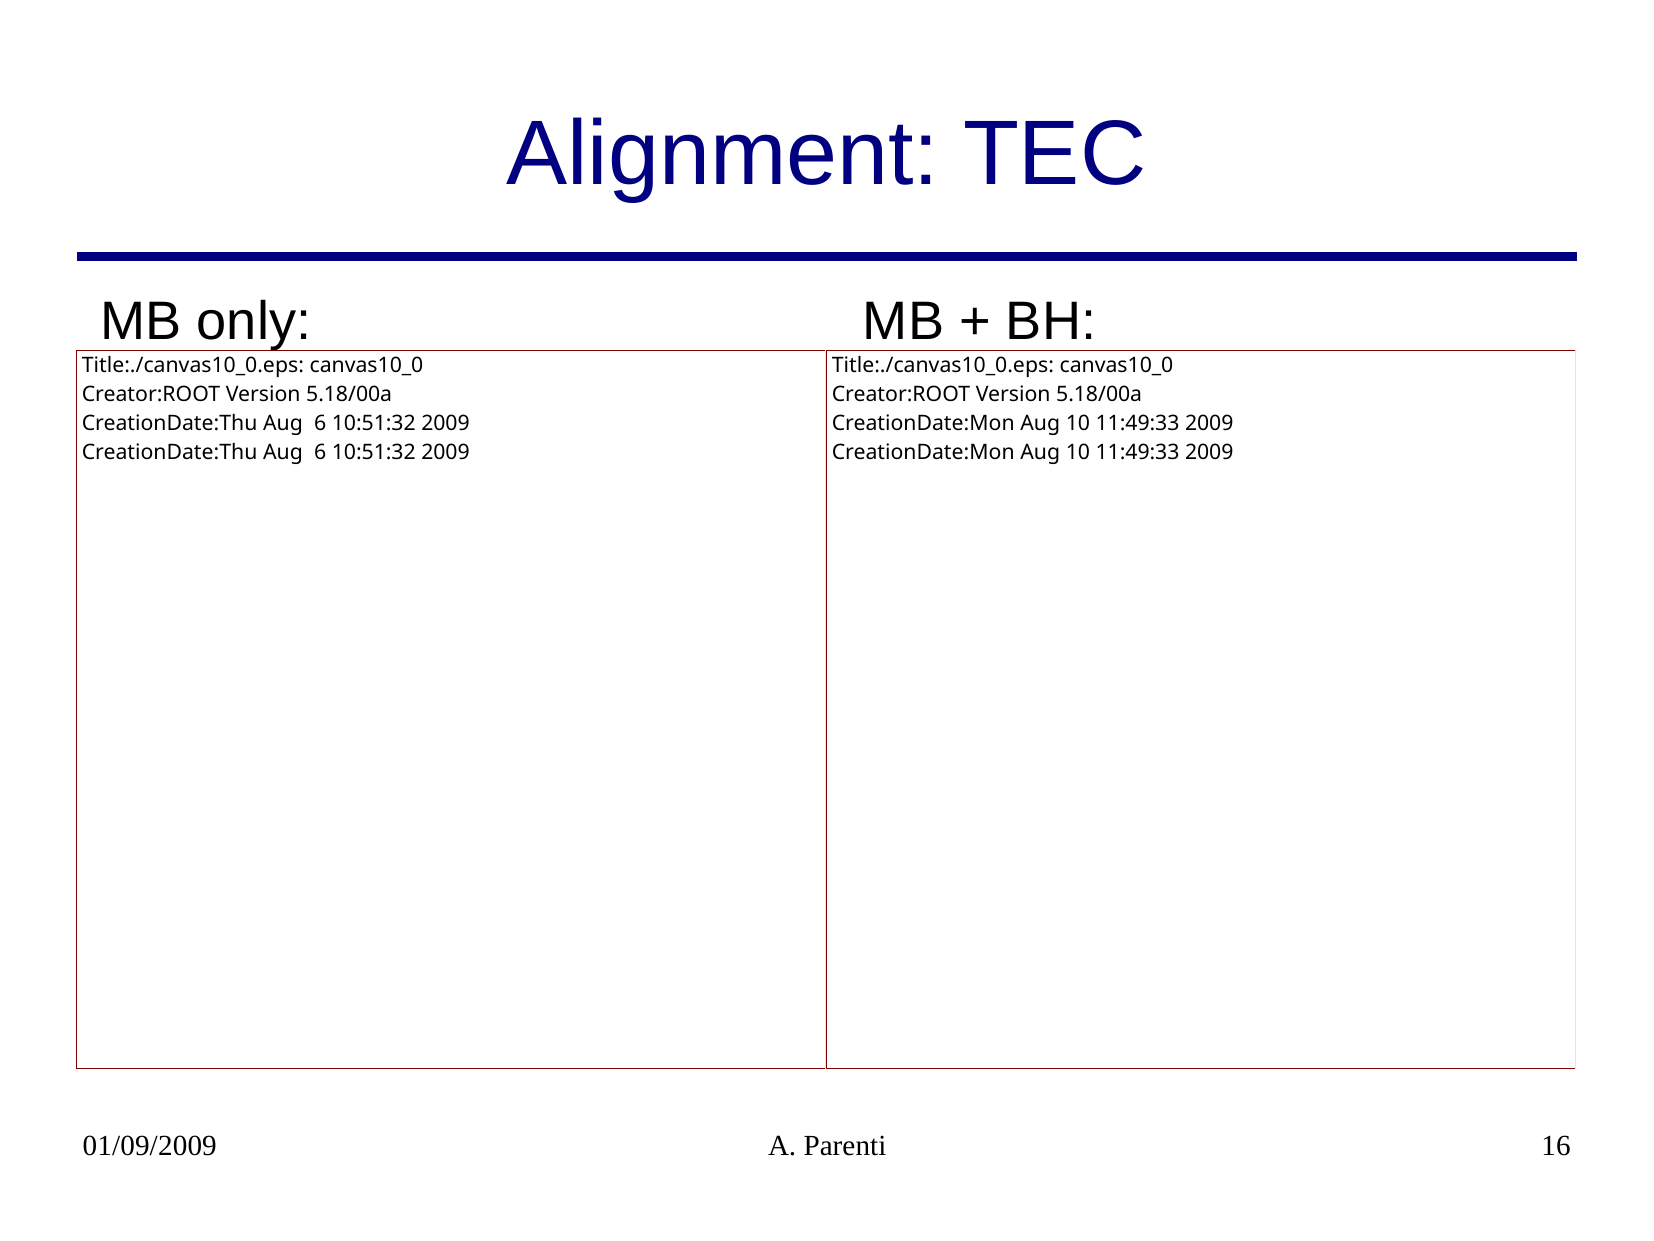

# Alignment: TEC
MB only:
MB + BH:
16